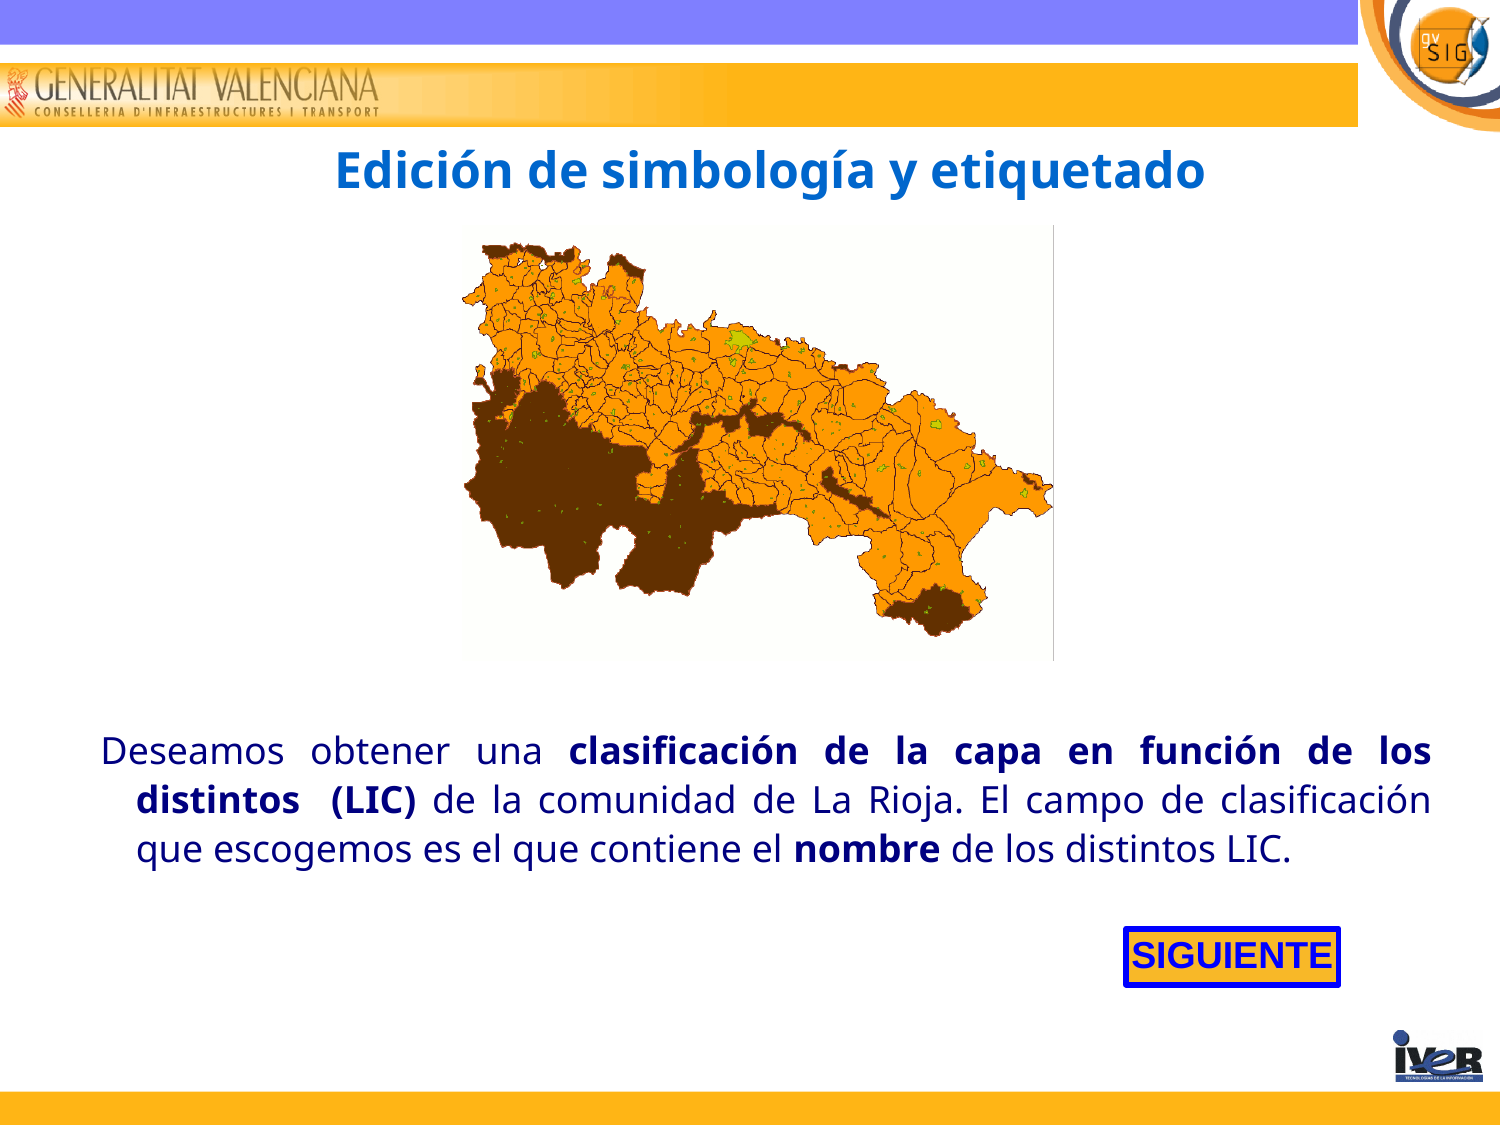

# Edición de simbología y etiquetado
Deseamos obtener una clasificación de la capa en función de los distintos (LIC) de la comunidad de La Rioja. El campo de clasificación que escogemos es el que contiene el nombre de los distintos LIC.
SIGUIENTE